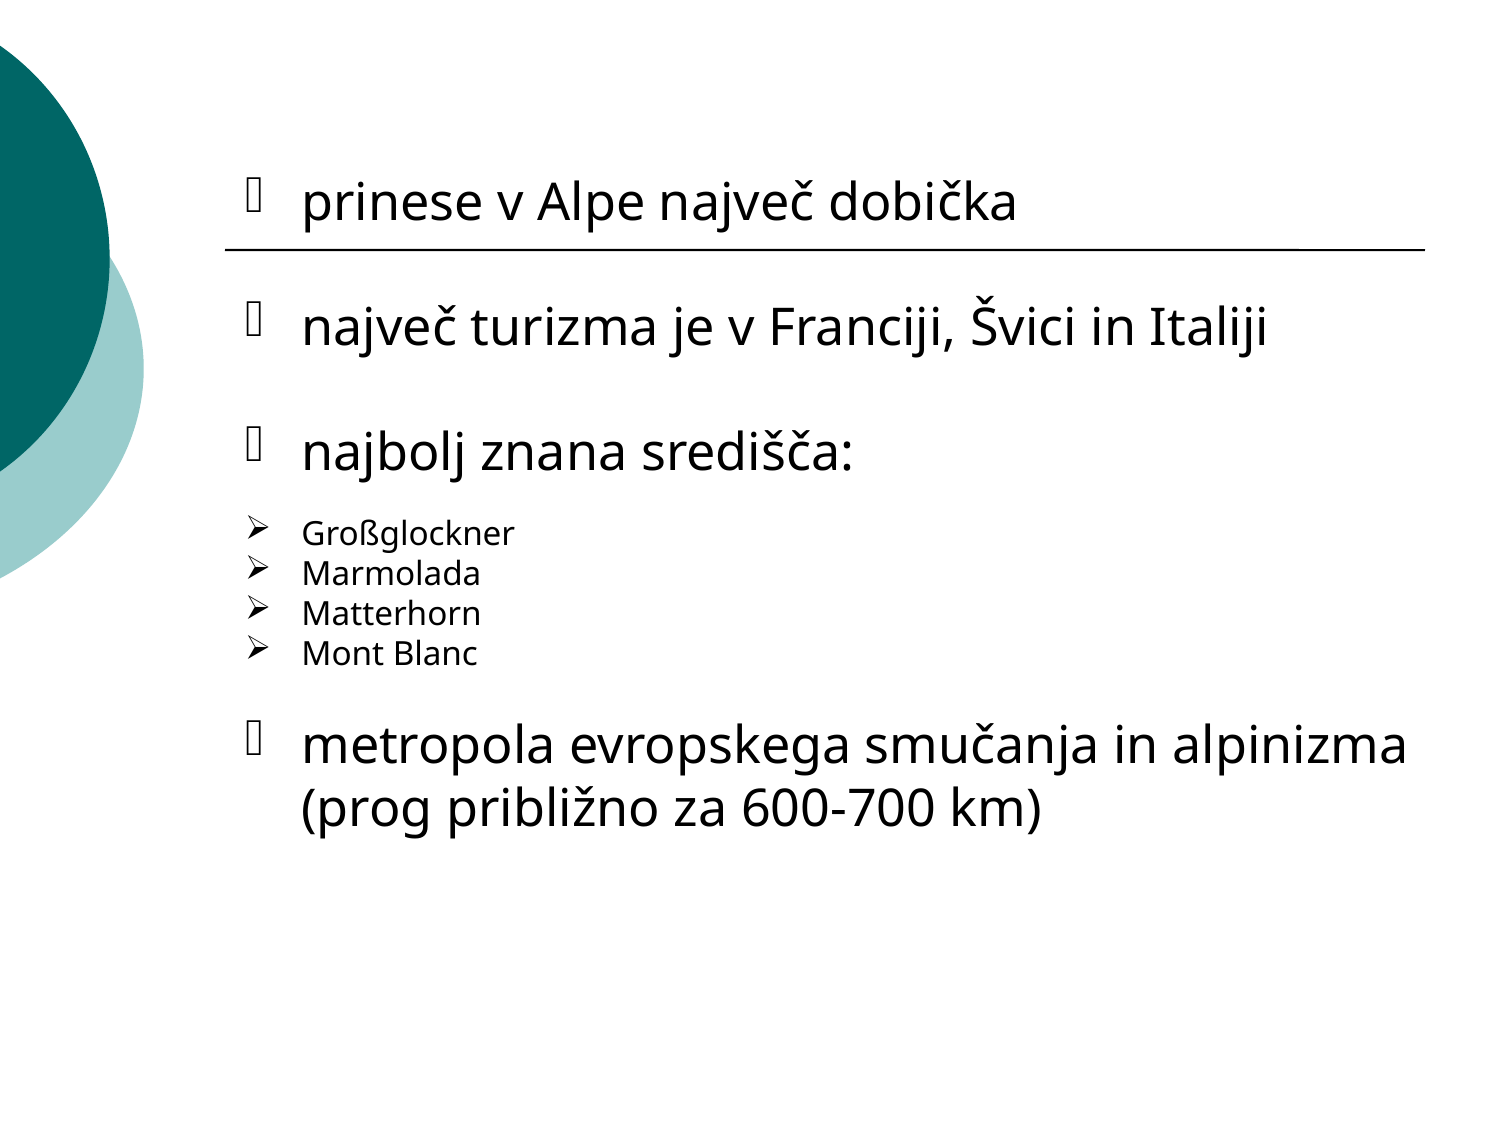

# prinese v Alpe največ dobička
največ turizma je v Franciji, Švici in Italiji
najbolj znana središča:
Großglockner
Marmolada
Matterhorn
Mont Blanc
metropola evropskega smučanja in alpinizma (prog približno za 600-700 km)